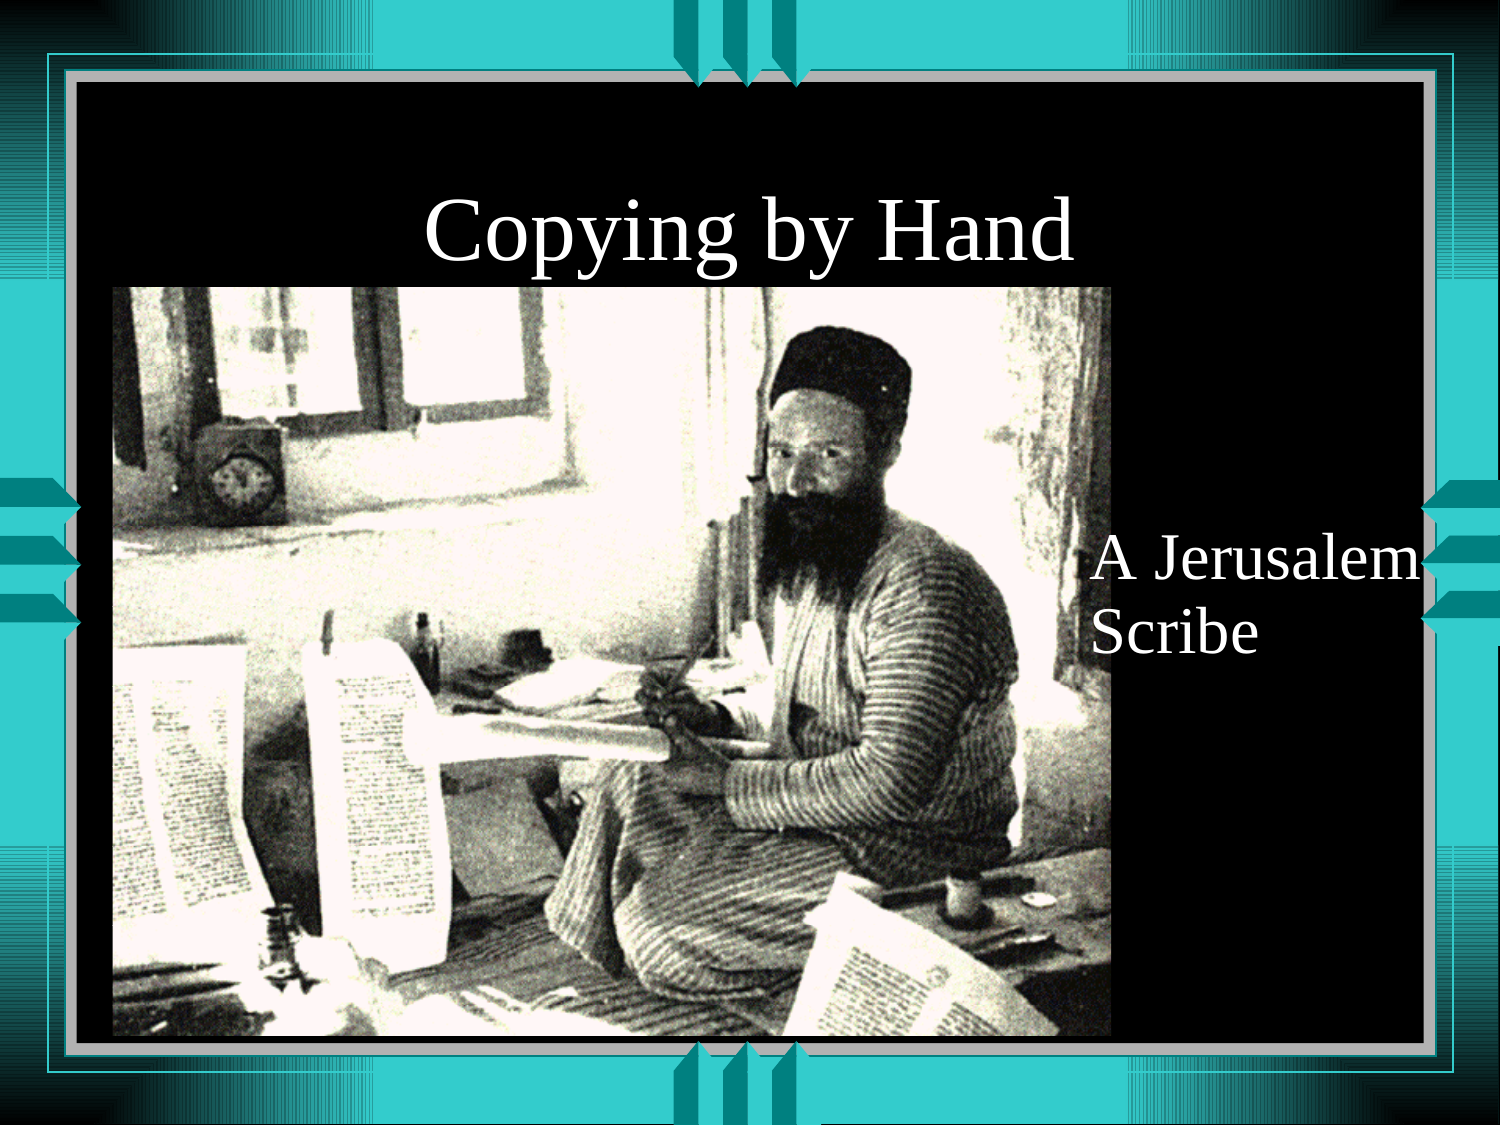

# Copying by Hand
A Jerusalem Scribe